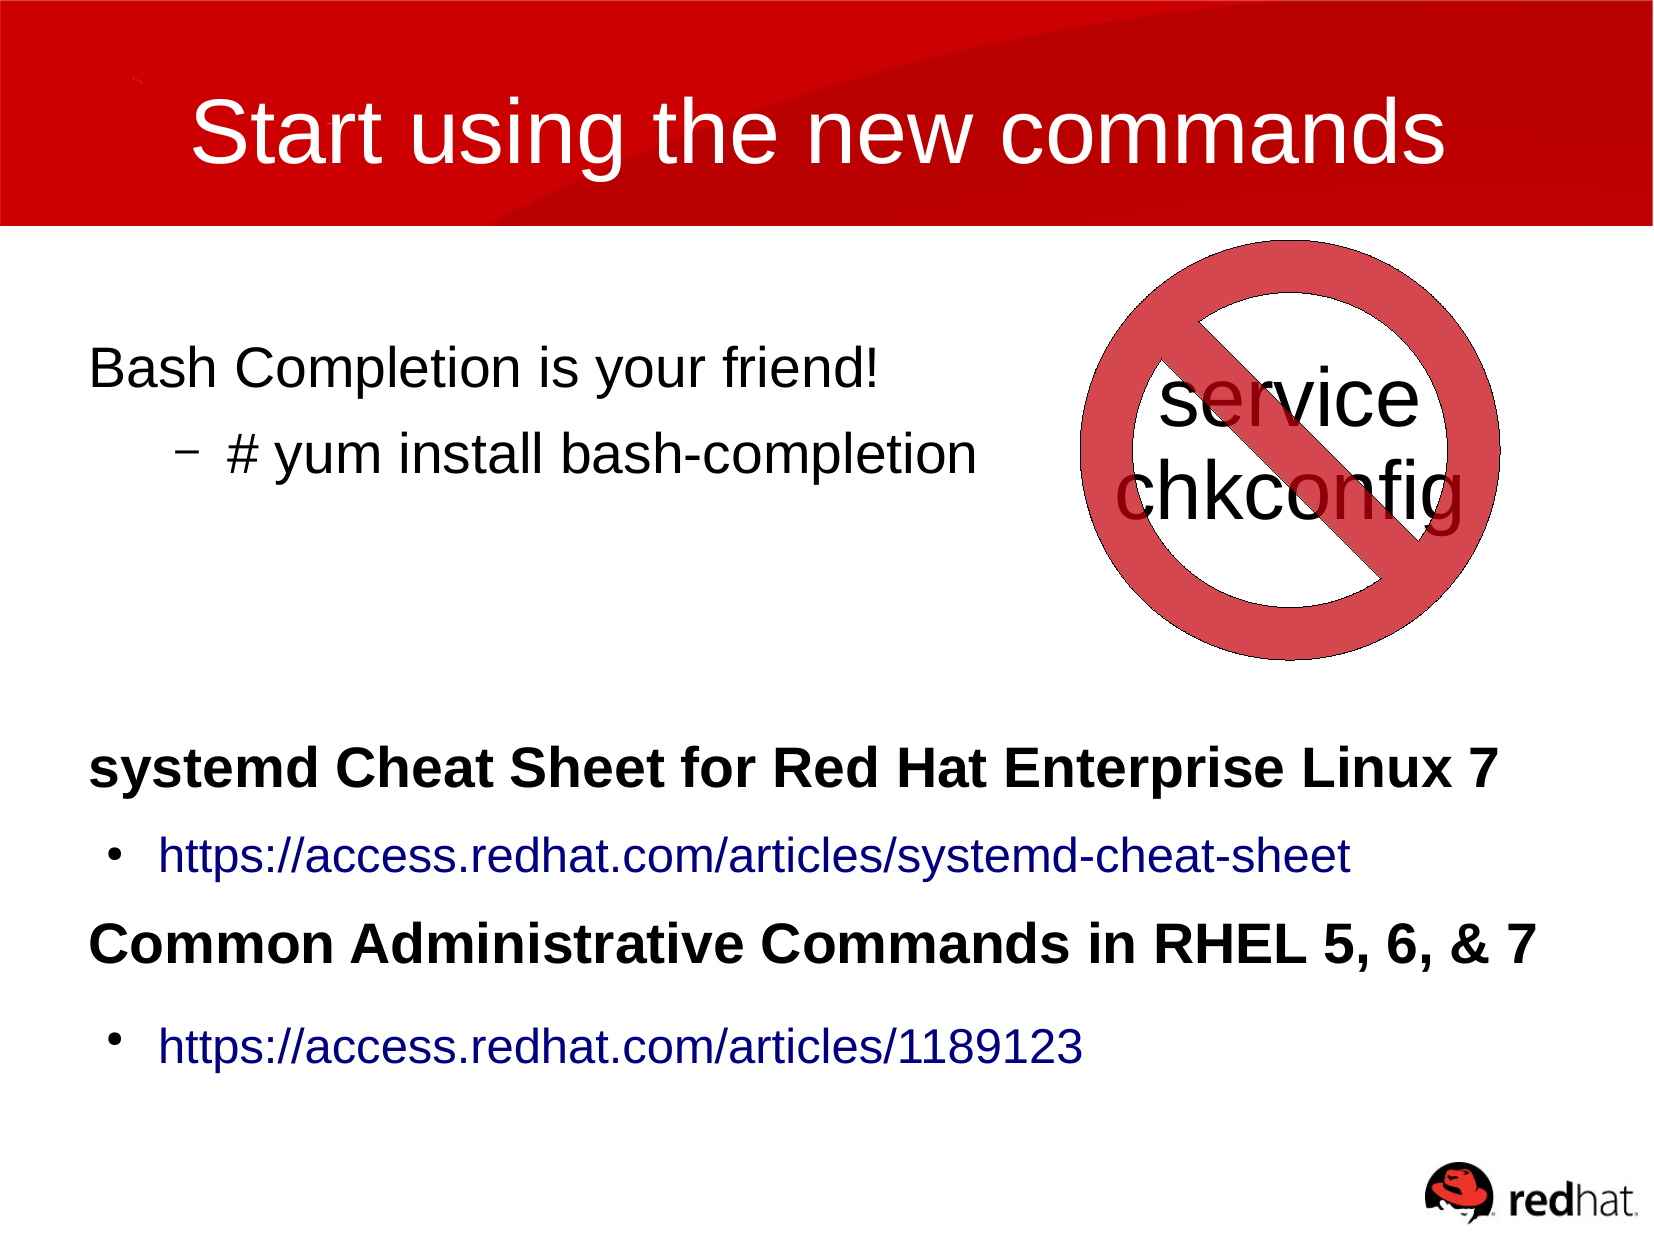

# Start using the new commands
Bash Completion is your friend!
# yum install bash-completion
systemd Cheat Sheet for Red Hat Enterprise Linux 7
https://access.redhat.com/articles/systemd-cheat-sheet
Common Administrative Commands in RHEL 5, 6, & 7
https://access.redhat.com/articles/1189123
service
chkconfig